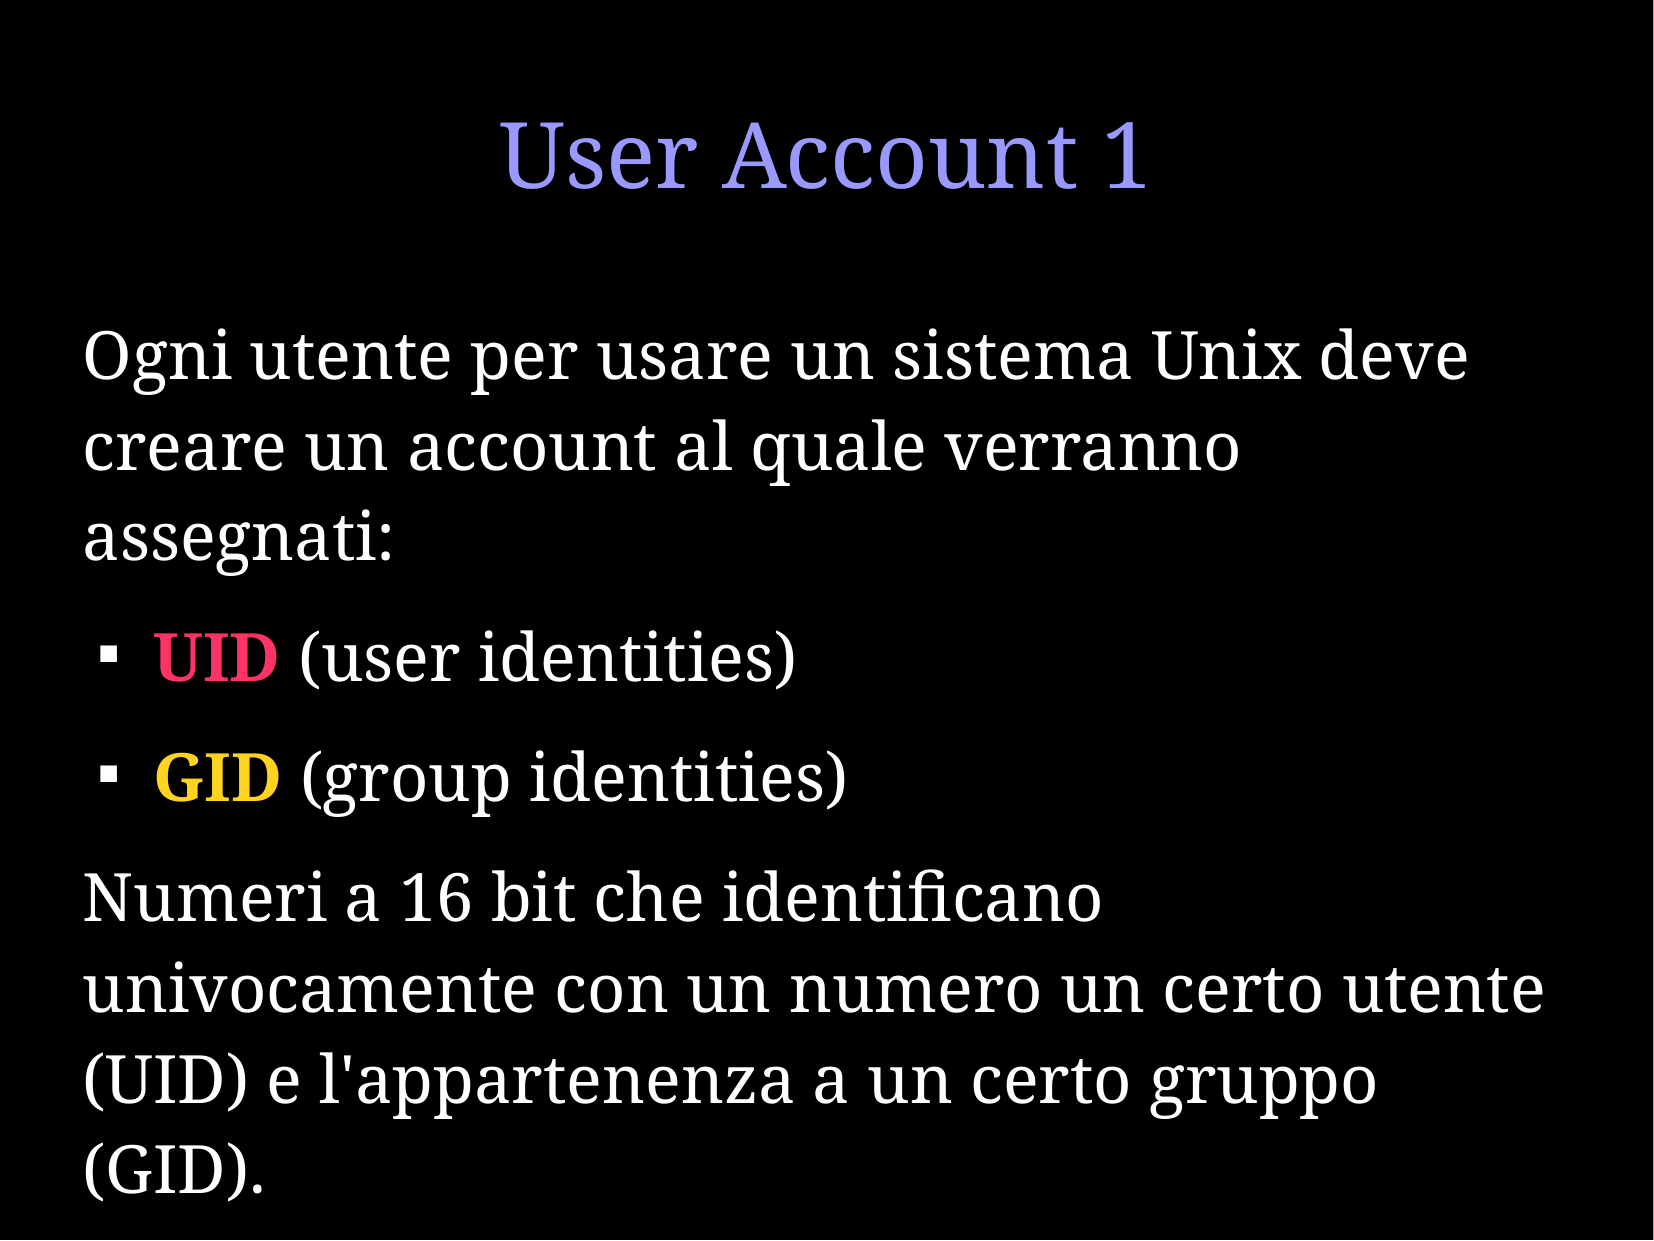

# User Account 1
Ogni utente per usare un sistema Unix deve creare un account al quale verranno assegnati:
UID (user identities)
GID (group identities)
Numeri a 16 bit che identificano univocamente con un numero un certo utente (UID) e l'appartenenza a un certo gruppo (GID).
Certi UID hanno significati particolari come quello di root che è sempre 0 (zero).